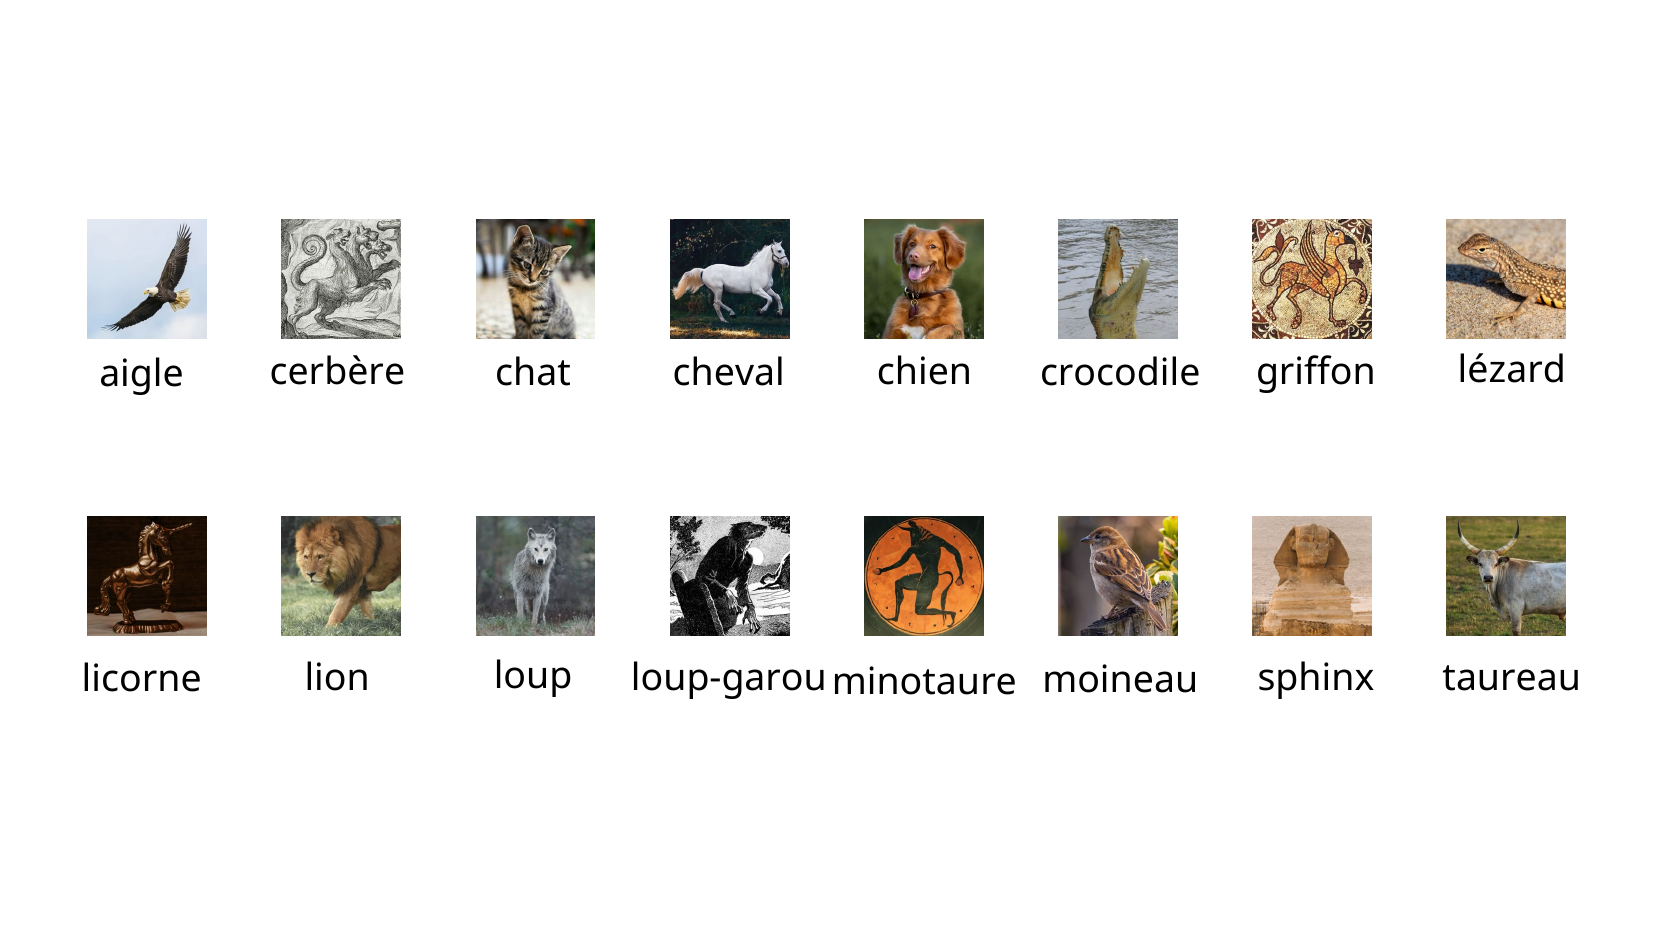

lézard
chien
cerbère
griffon
cheval
chat
crocodile
aigle
loup
lion
loup-garou
sphinx
taureau
licorne
moineau
minotaure